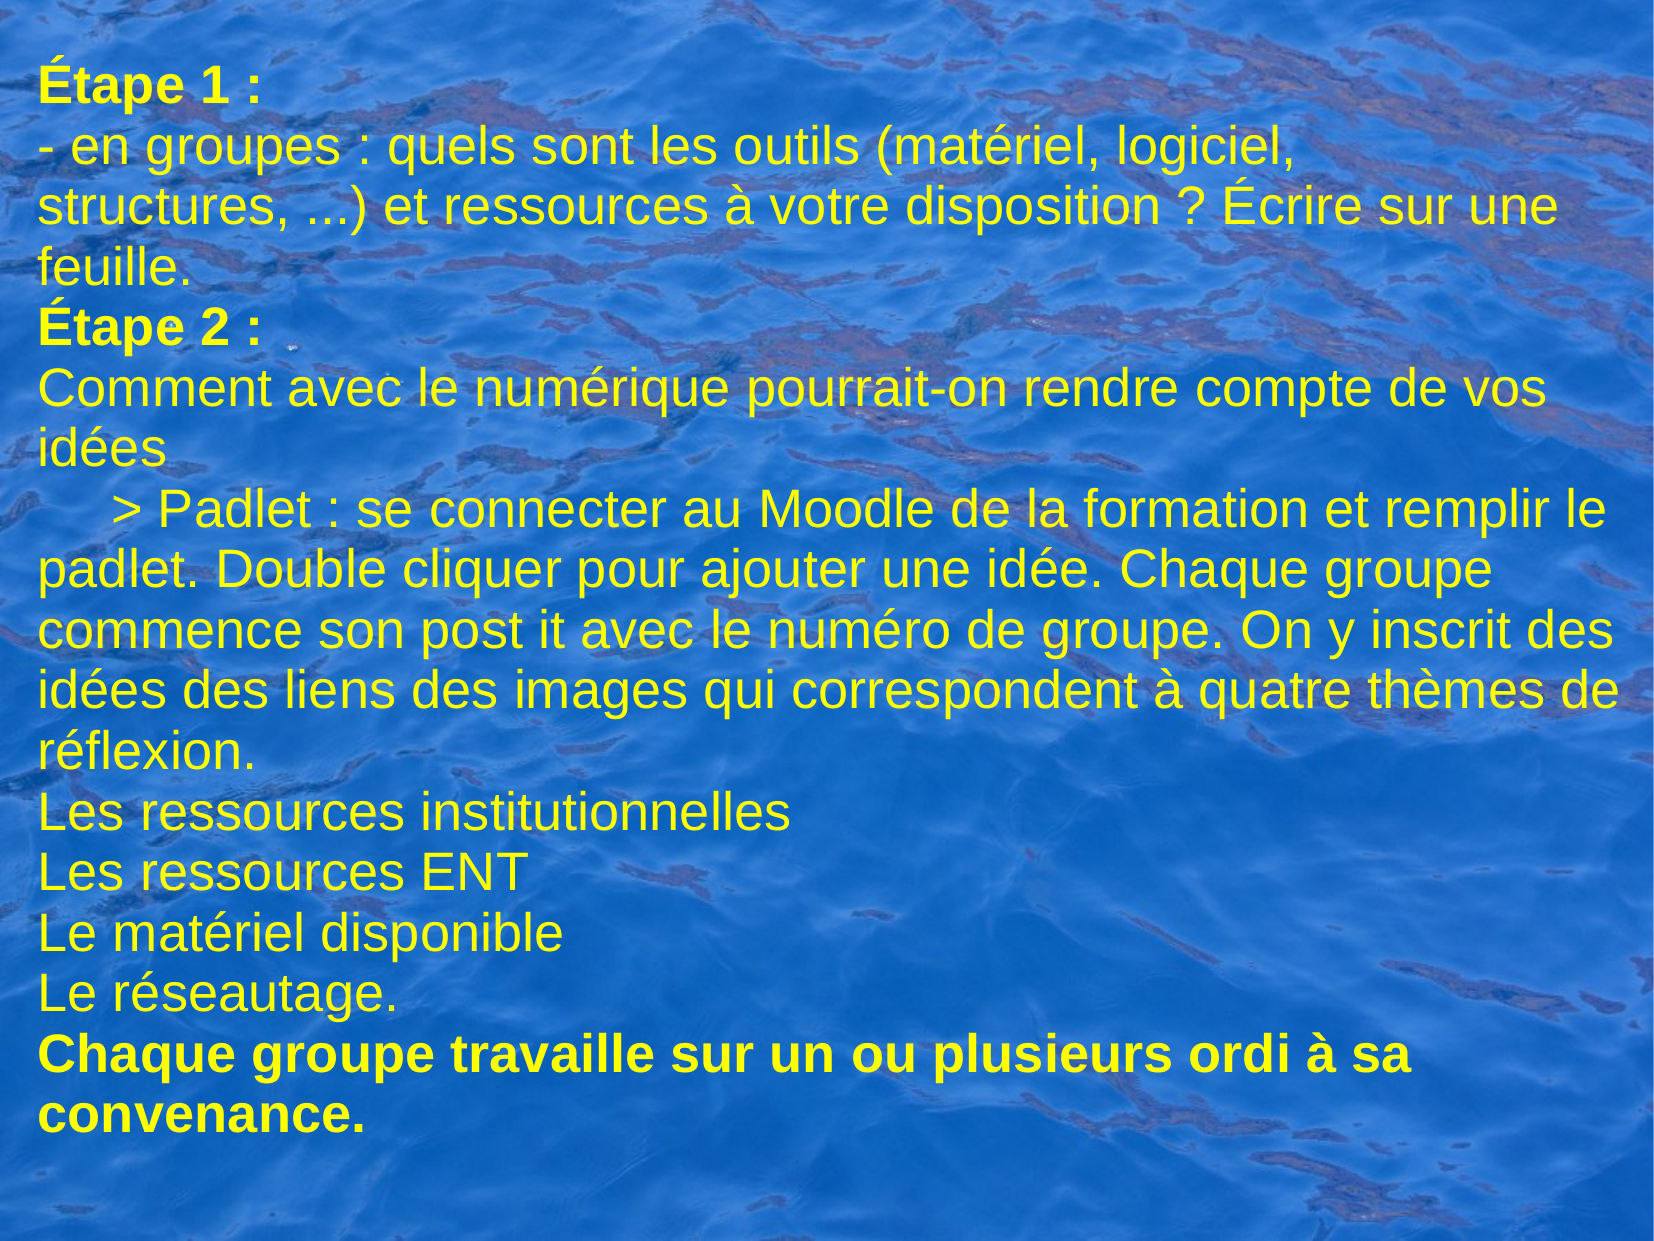

Étape 1 :
- en groupes : quels sont les outils (matériel, logiciel, structures, ...) et ressources à votre disposition ? Écrire sur une feuille.
Étape 2 :
Comment avec le numérique pourrait-on rendre compte de vos idées
	> Padlet : se connecter au Moodle de la formation et remplir le padlet. Double cliquer pour ajouter une idée. Chaque groupe commence son post it avec le numéro de groupe. On y inscrit des idées des liens des images qui correspondent à quatre thèmes de réflexion.
Les ressources institutionnelles
Les ressources ENT
Le matériel disponible
Le réseautage.
Chaque groupe travaille sur un ou plusieurs ordi à sa convenance.